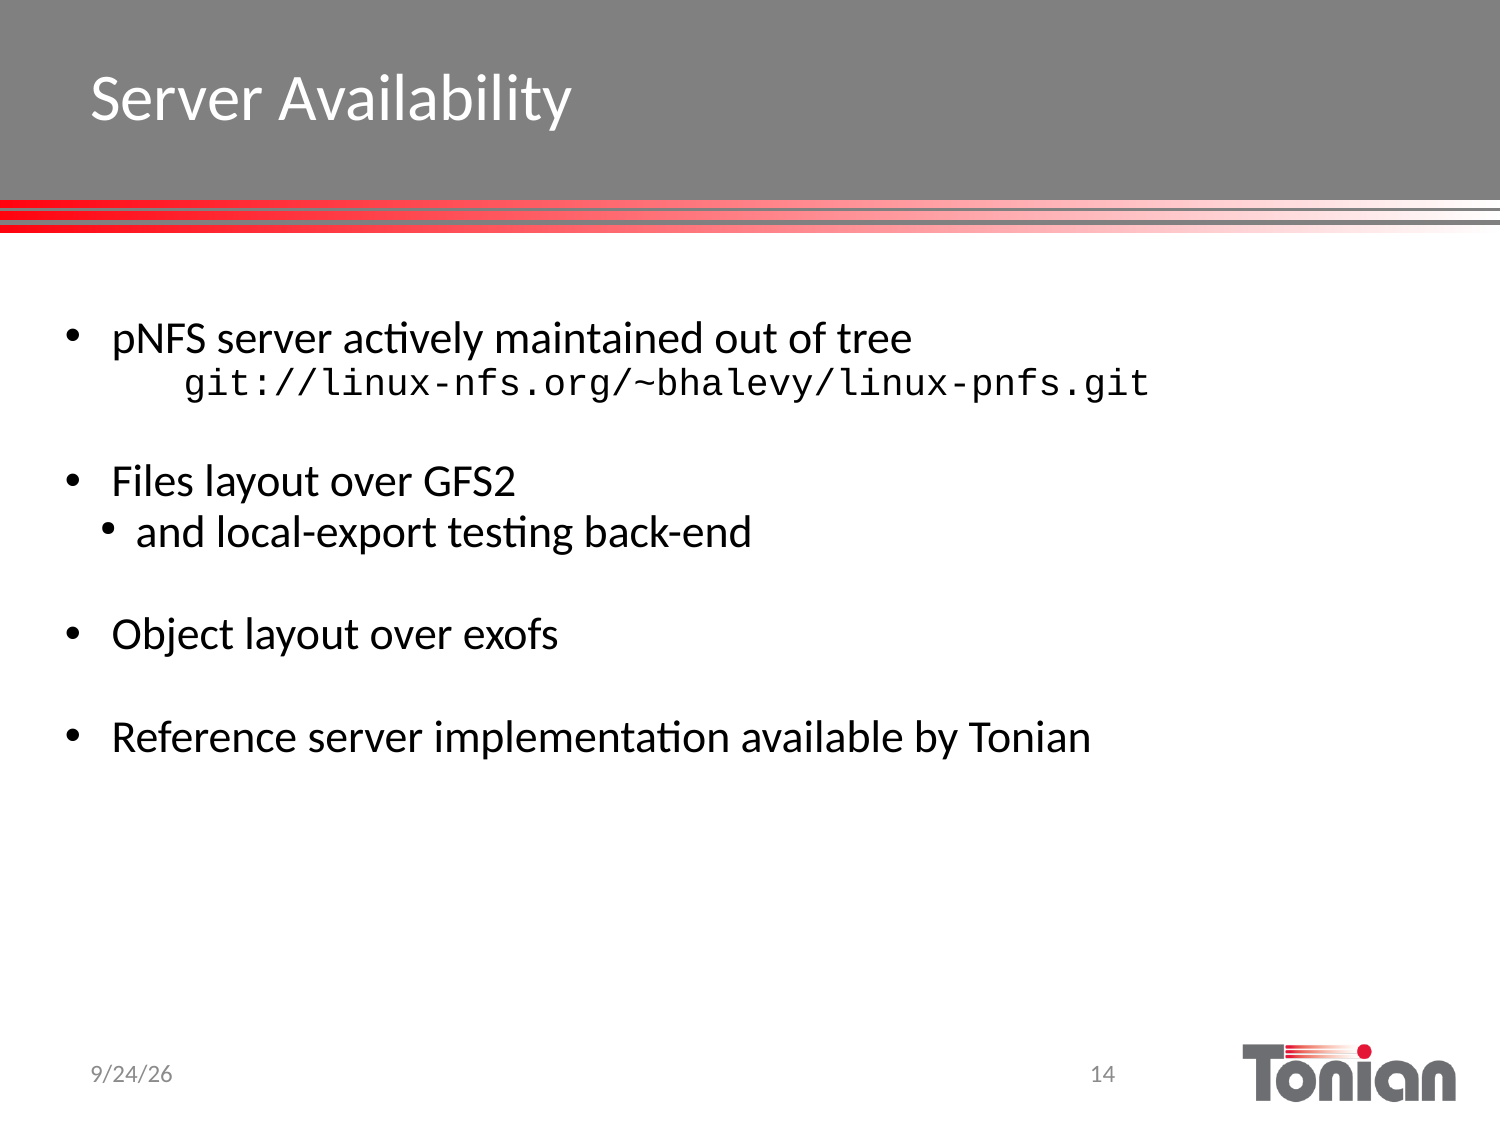

# Server Availability
pNFS server actively maintained out of tree
	git://linux-nfs.org/~bhalevy/linux-pnfs.git
Files layout over GFS2
and local-export testing back-end
Object layout over exofs
Reference server implementation available by Tonian